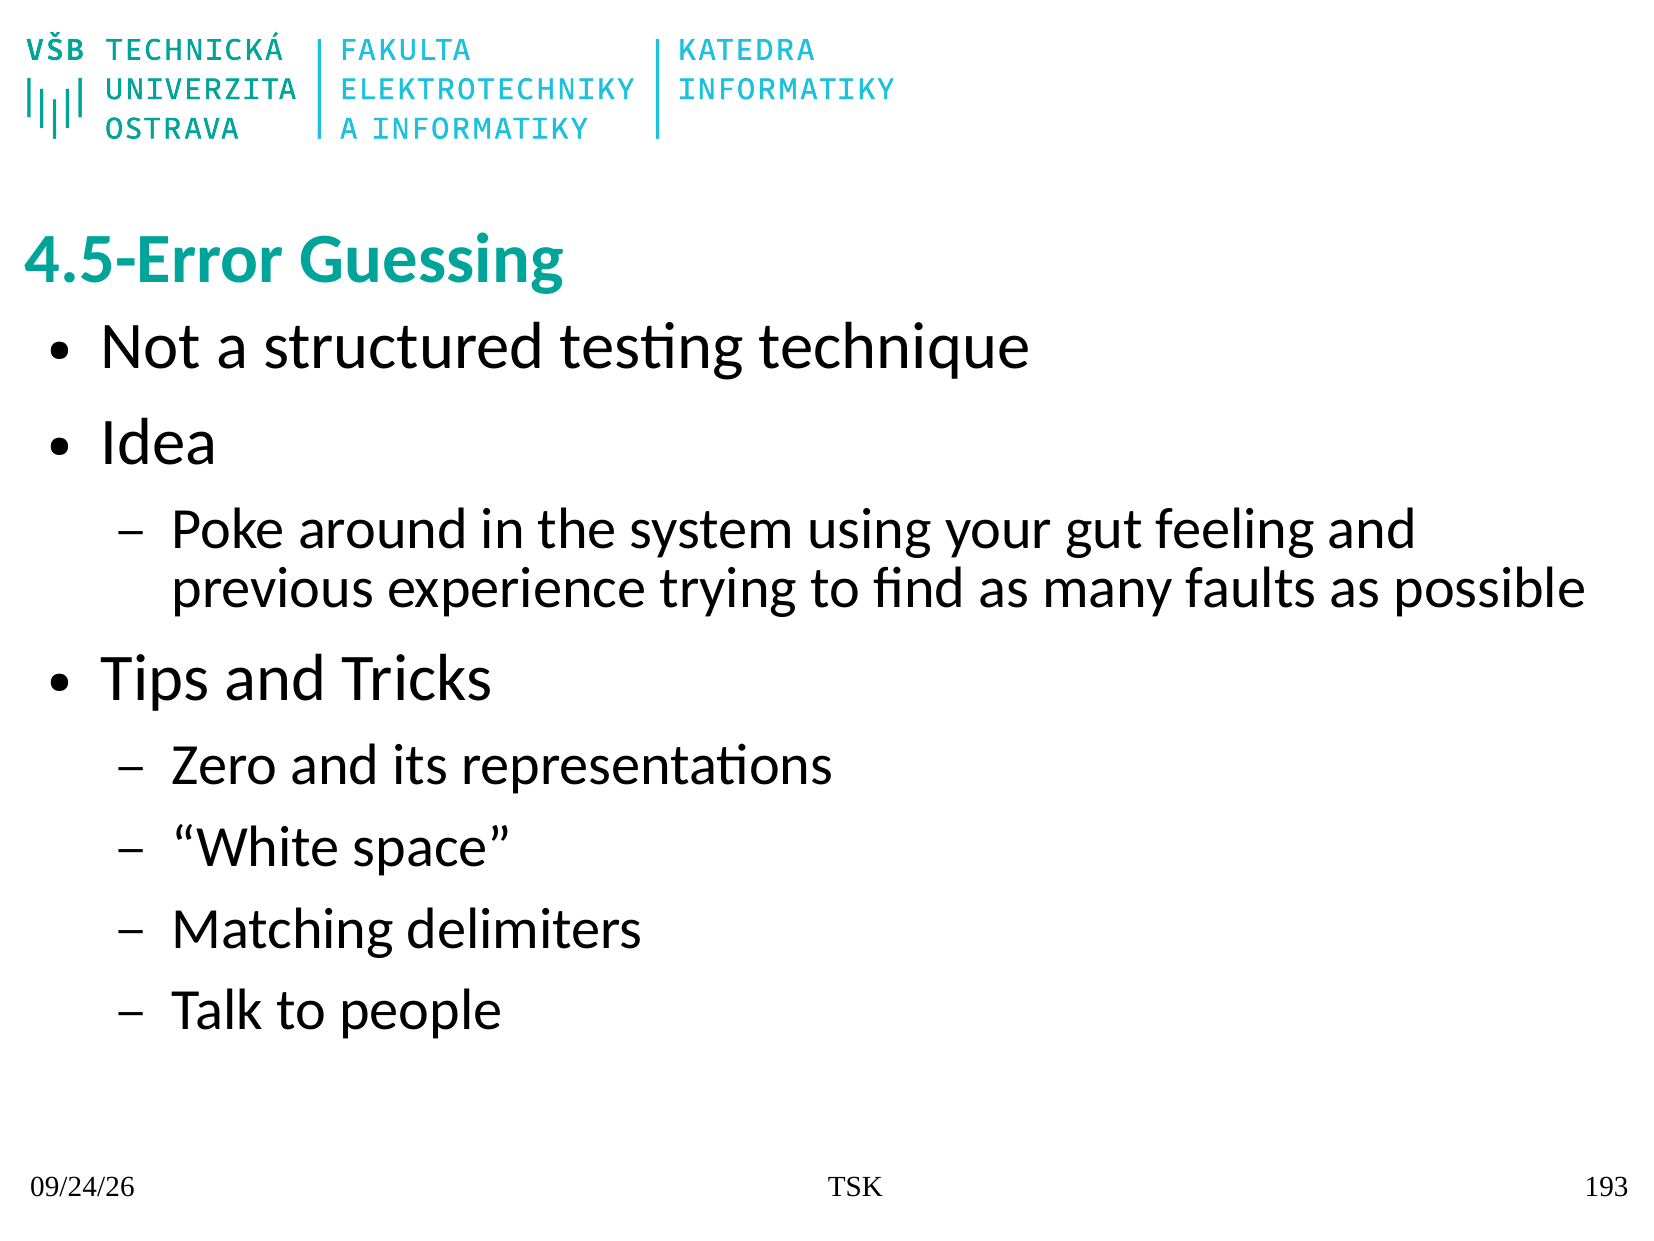

# 4.5-Error Guessing
Not a structured testing technique
Idea
Poke around in the system using your gut feeling and previous experience trying to find as many faults as possible
Tips and Tricks
Zero and its representations
“White space”
Matching delimiters
Talk to people
TSK
193